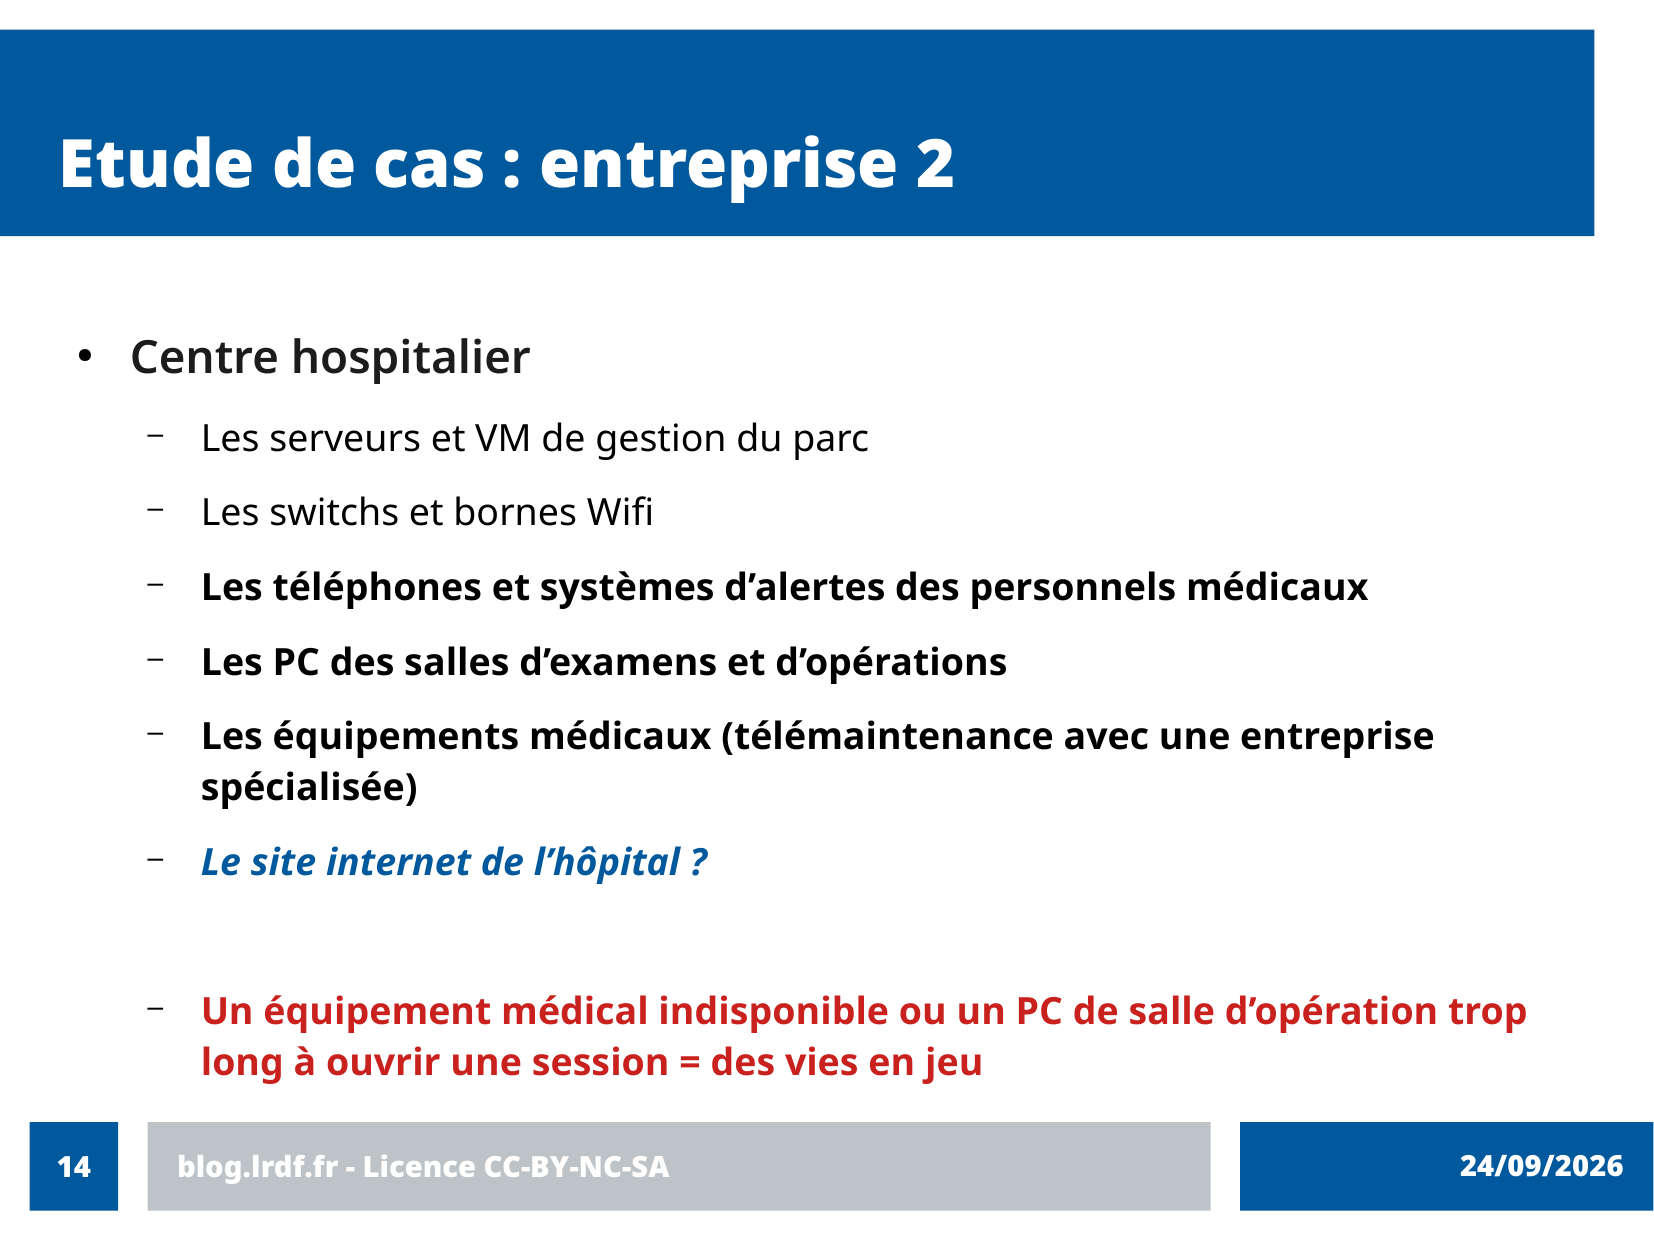

# Etude de cas : entreprise 2
Centre hospitalier
Les serveurs et VM de gestion du parc
Les switchs et bornes Wifi
Les téléphones et systèmes d’alertes des personnels médicaux
Les PC des salles d’examens et d’opérations
Les équipements médicaux (télémaintenance avec une entreprise spécialisée)
Le site internet de l’hôpital ?
Un équipement médical indisponible ou un PC de salle d’opération trop long à ouvrir une session = des vies en jeu
14
blog.lrdf.fr - Licence CC-BY-NC-SA